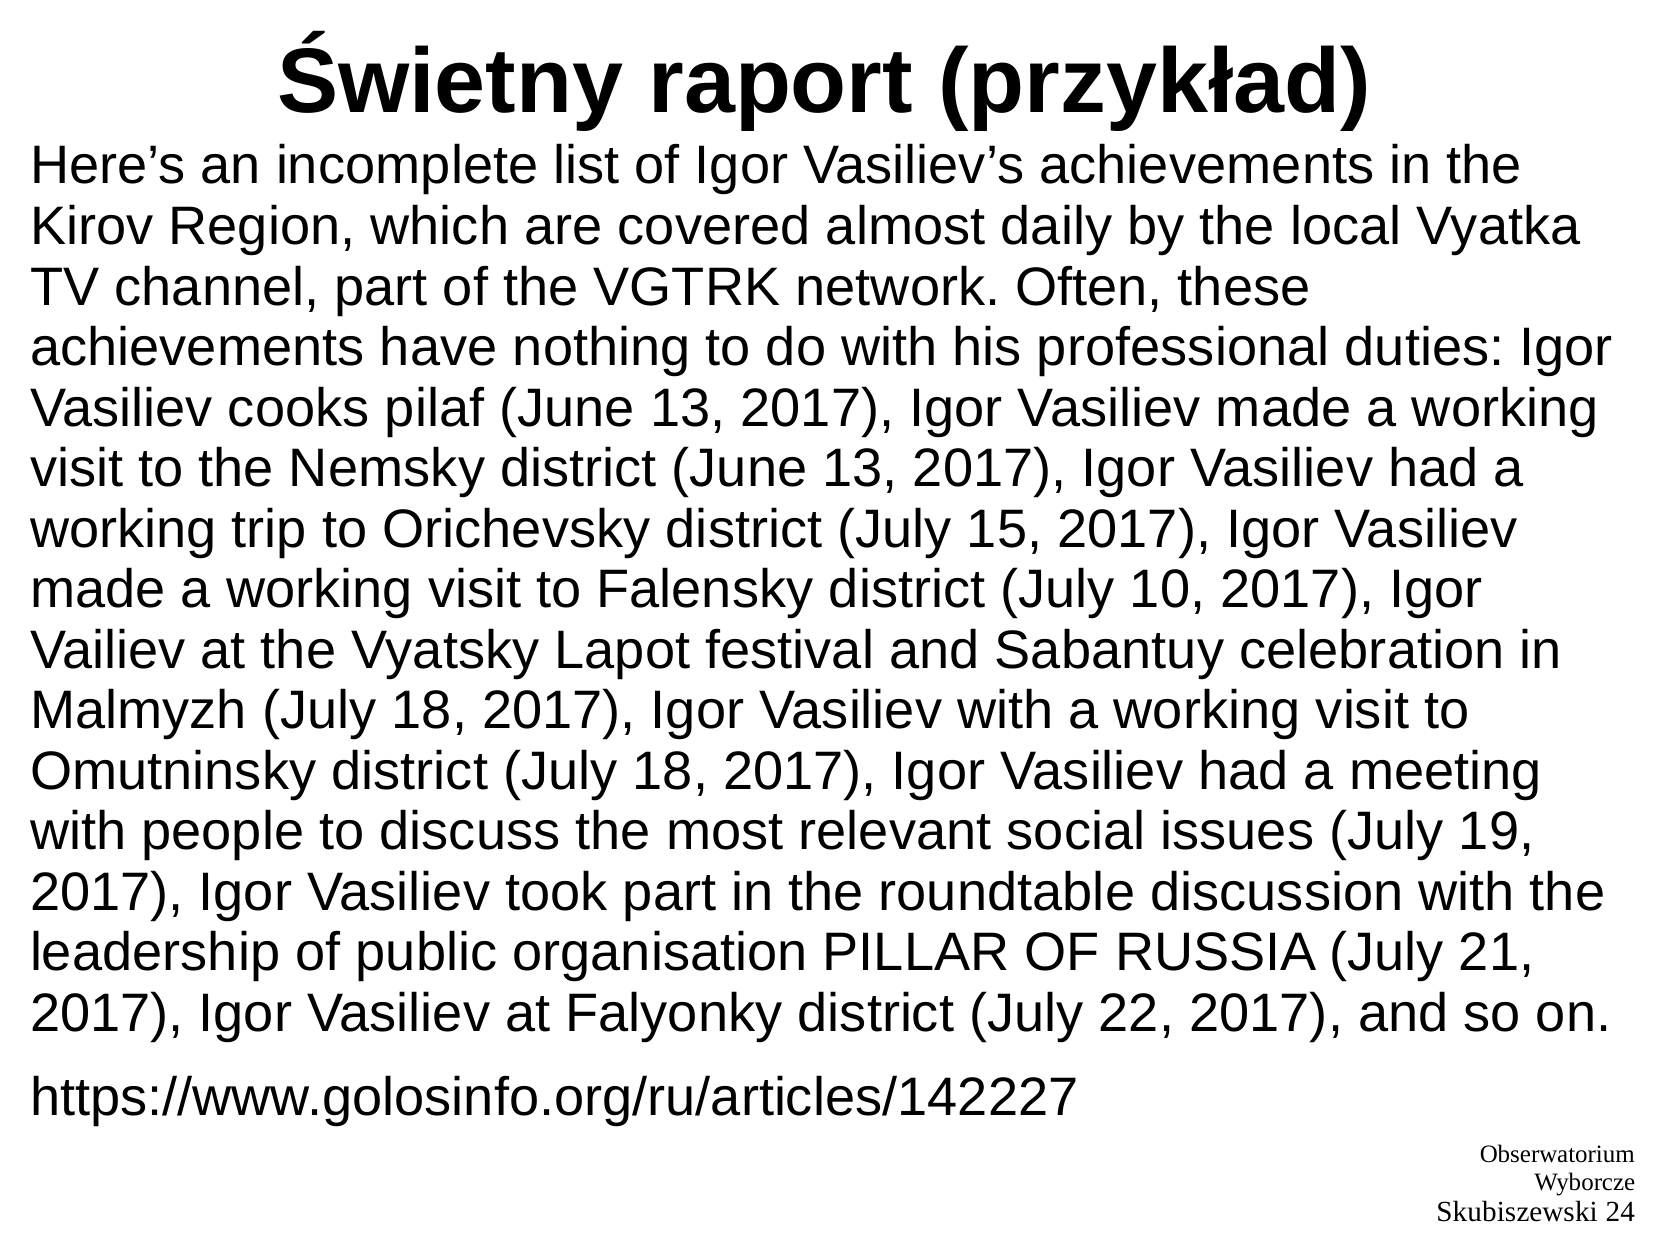

# Świetny raport (przykład)
Here’s an incomplete list of Igor Vasiliev’s achievements in the Kirov Region, which are covered almost daily by the local Vyatka TV channel, part of the VGTRK network. Often, these achievements have nothing to do with his professional duties: Igor Vasiliev cooks pilaf (June 13, 2017), Igor Vasiliev made a working visit to the Nemsky district (June 13, 2017), Igor Vasiliev had a working trip to Orichevsky district (July 15, 2017), Igor Vasiliev made a working visit to Falensky district (July 10, 2017), Igor Vailiev at the Vyatsky Lapot festival and Sabantuy celebration in Malmyzh (July 18, 2017), Igor Vasiliev with a working visit to Omutninsky district (July 18, 2017), Igor Vasiliev had a meeting with people to discuss the most relevant social issues (July 19, 2017), Igor Vasiliev took part in the roundtable discussion with the leadership of public organisation PILLAR OF RUSSIA (July 21, 2017), Igor Vasiliev at Falyonky district (July 22, 2017), and so on.
https://www.golosinfo.org/ru/articles/142227
24